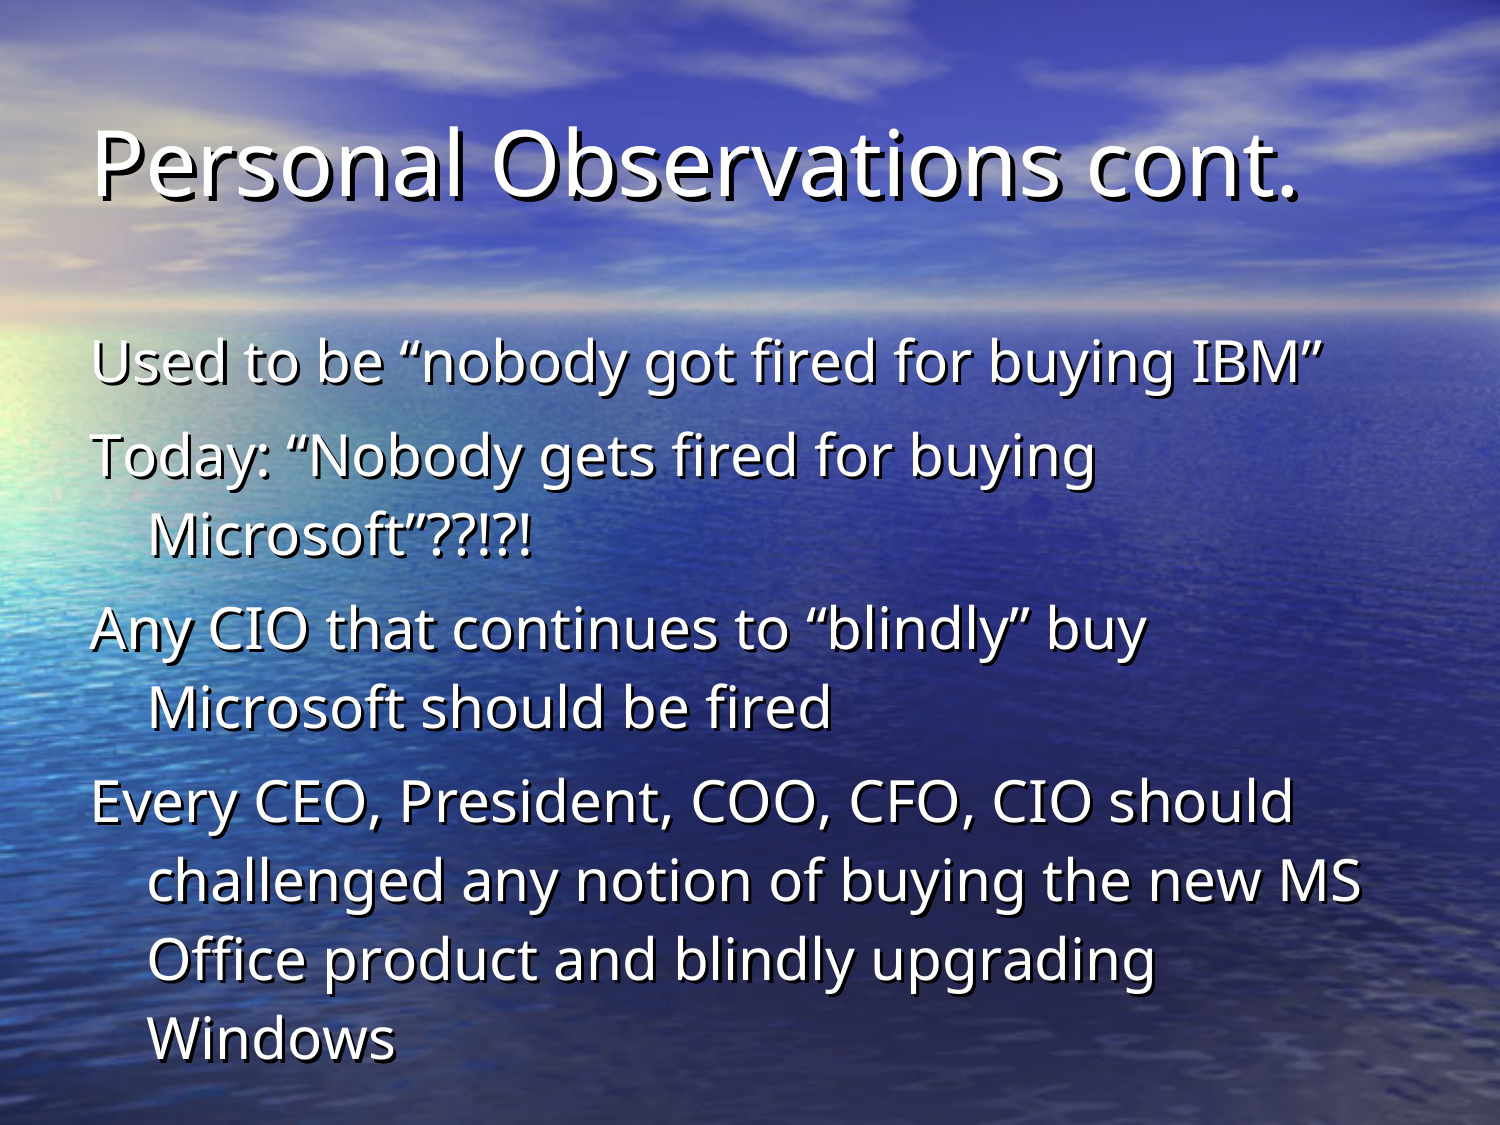

# Personal Observations cont.
Used to be “nobody got fired for buying IBM”
Today: “Nobody gets fired for buying Microsoft”??!?!
Any CIO that continues to “blindly” buy Microsoft should be fired
Every CEO, President, COO, CFO, CIO should challenged any notion of buying the new MS Office product and blindly upgrading Windows